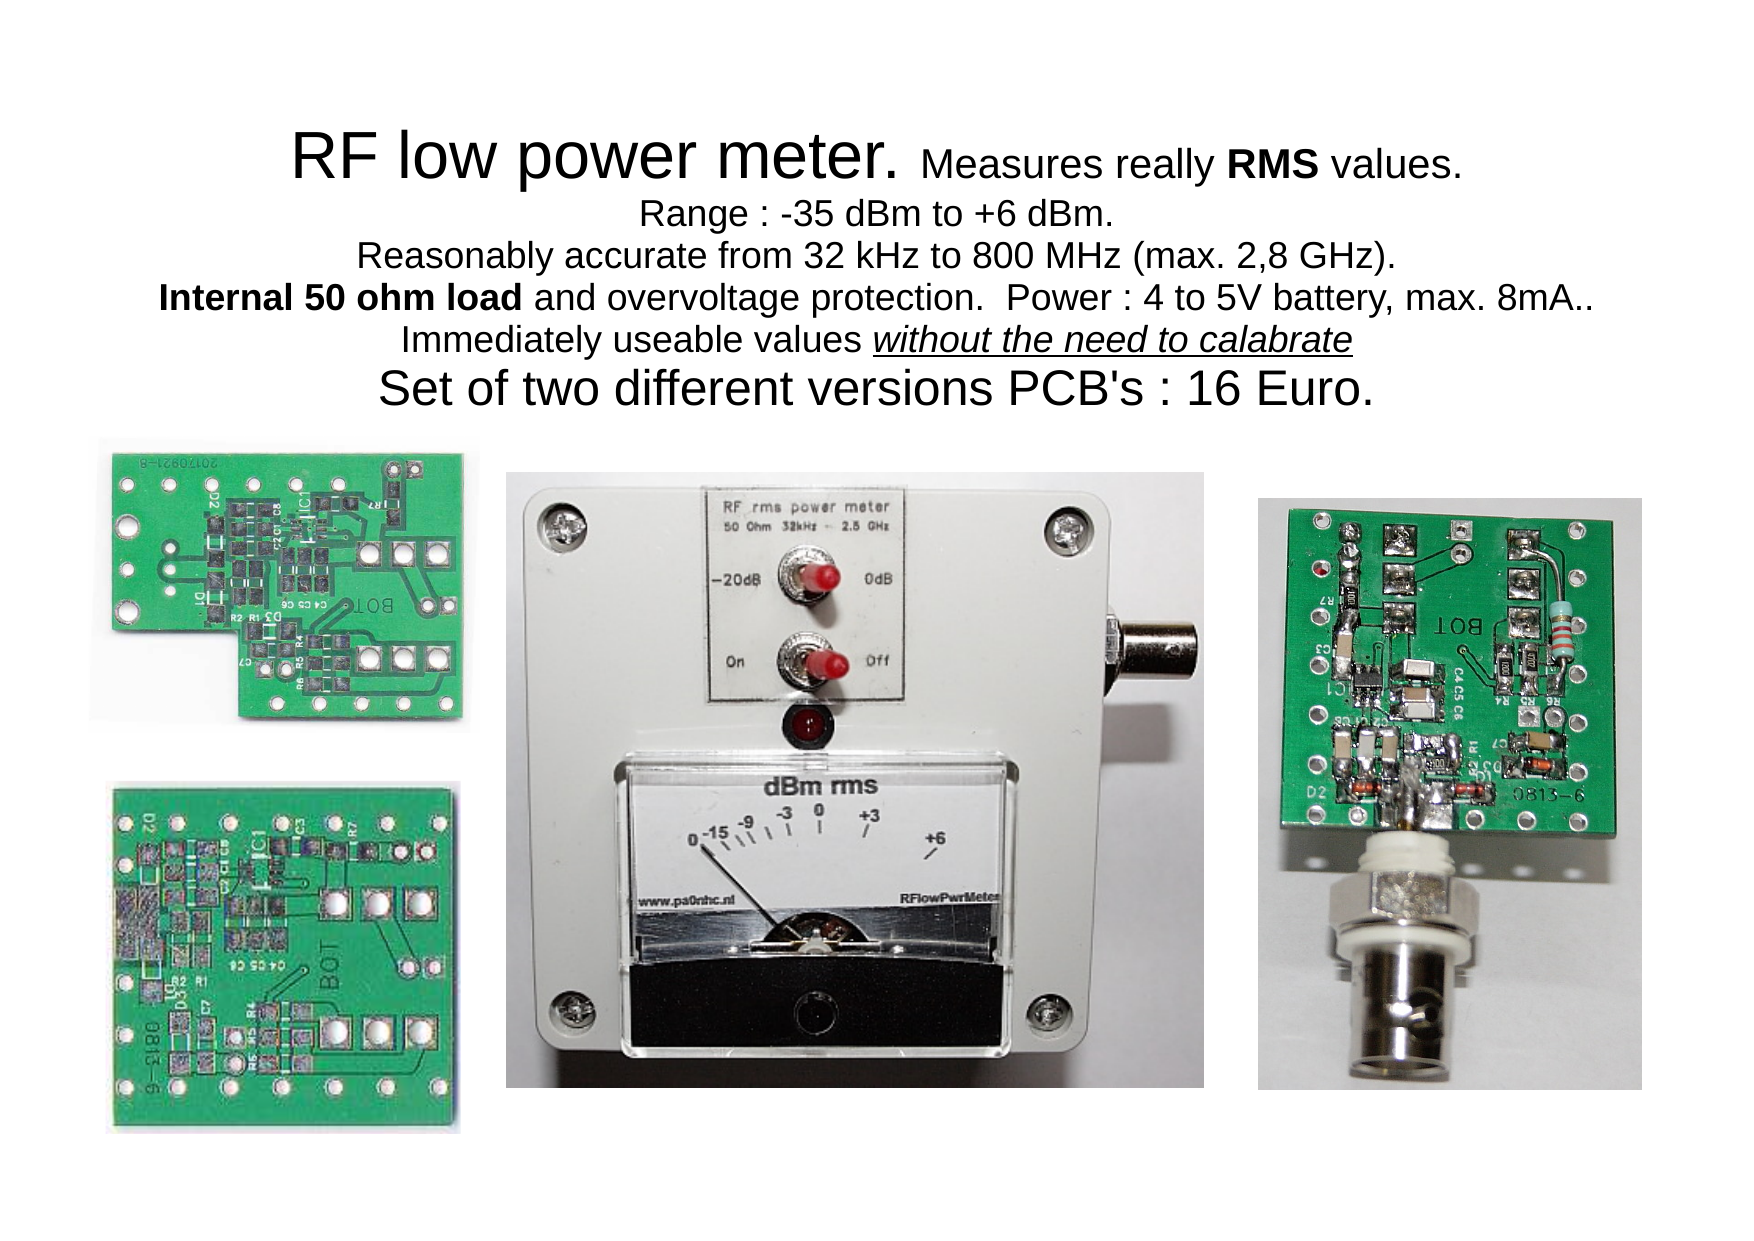

# RF low power meter. Measures really RMS values. Range : -35 dBm to +6 dBm. Reasonably accurate from 32 kHz to 800 MHz (max. 2,8 GHz). Internal 50 ohm load and overvoltage protection. Power : 4 to 5V battery, max. 8mA.. Immediately useable values without the need to calabrate Set of two different versions PCB's : 16 Euro.